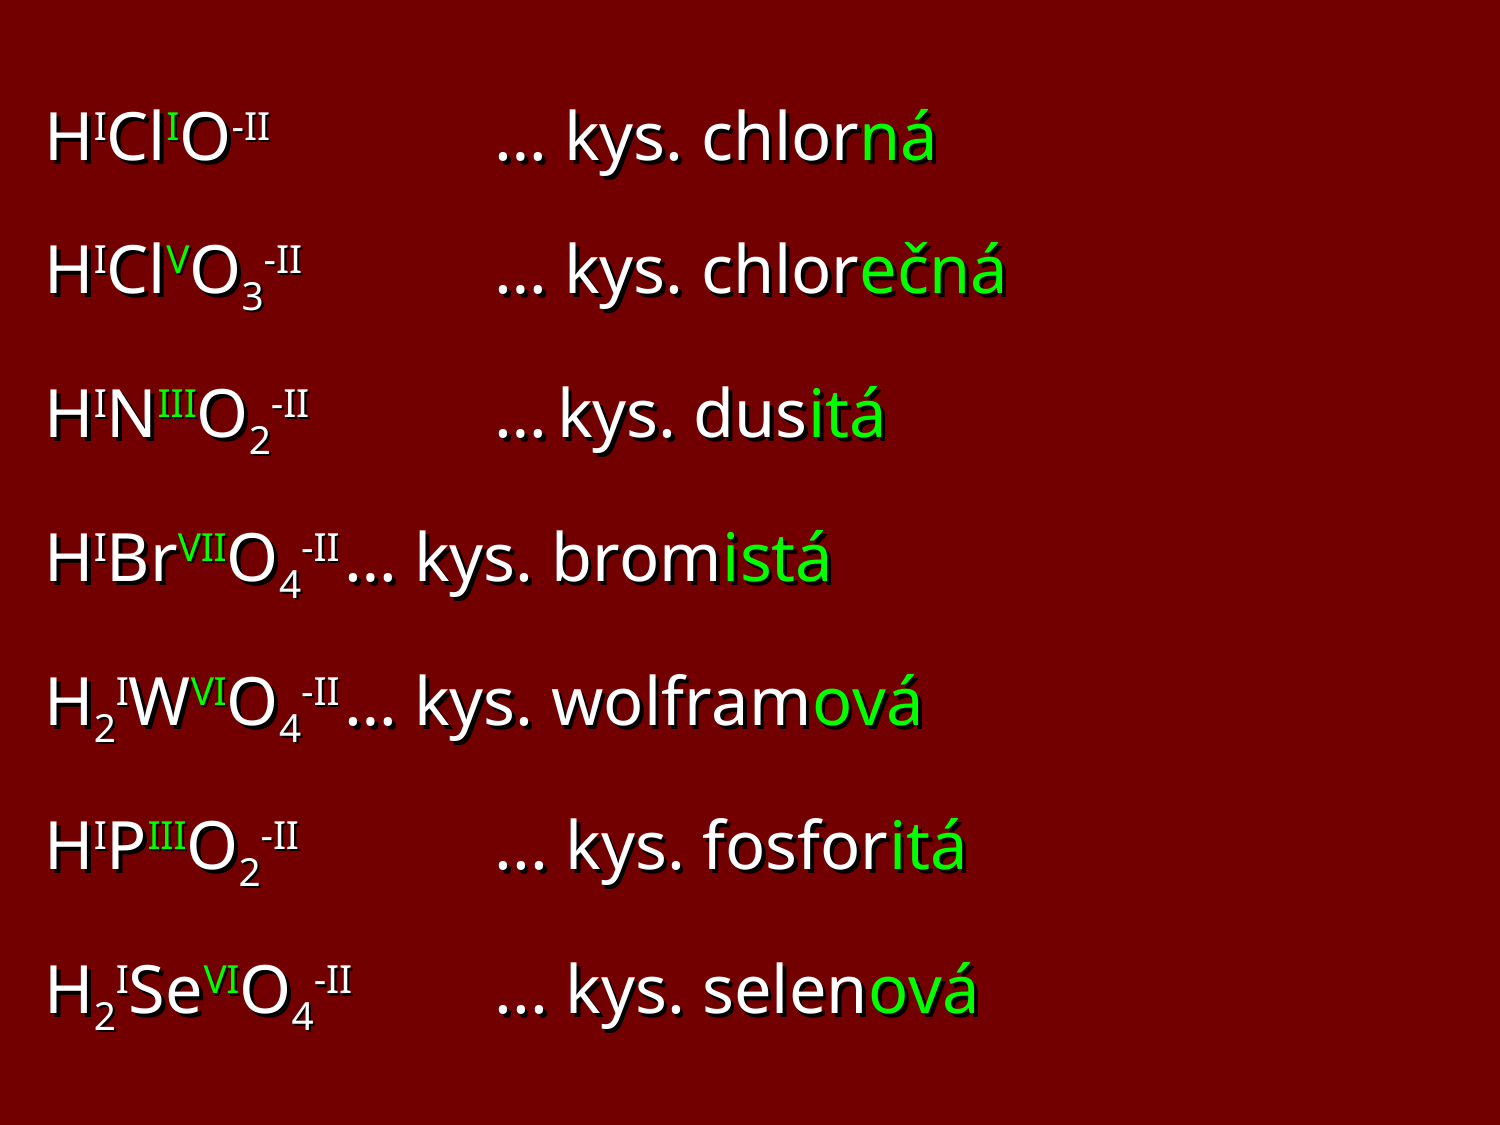

#
HIClIO-II 		… kys. chlorná
HIClVO3-II		… kys. chlorečná
HINIIIO2-II 		… kys. dusitá
HIBrVIIO4-II	… kys. bromistá
H2IWVIO4-II	… kys. wolframová
HIPIIIO2-II 		... kys. fosforitá
H2ISeVIO4-II 	... kys. selenová